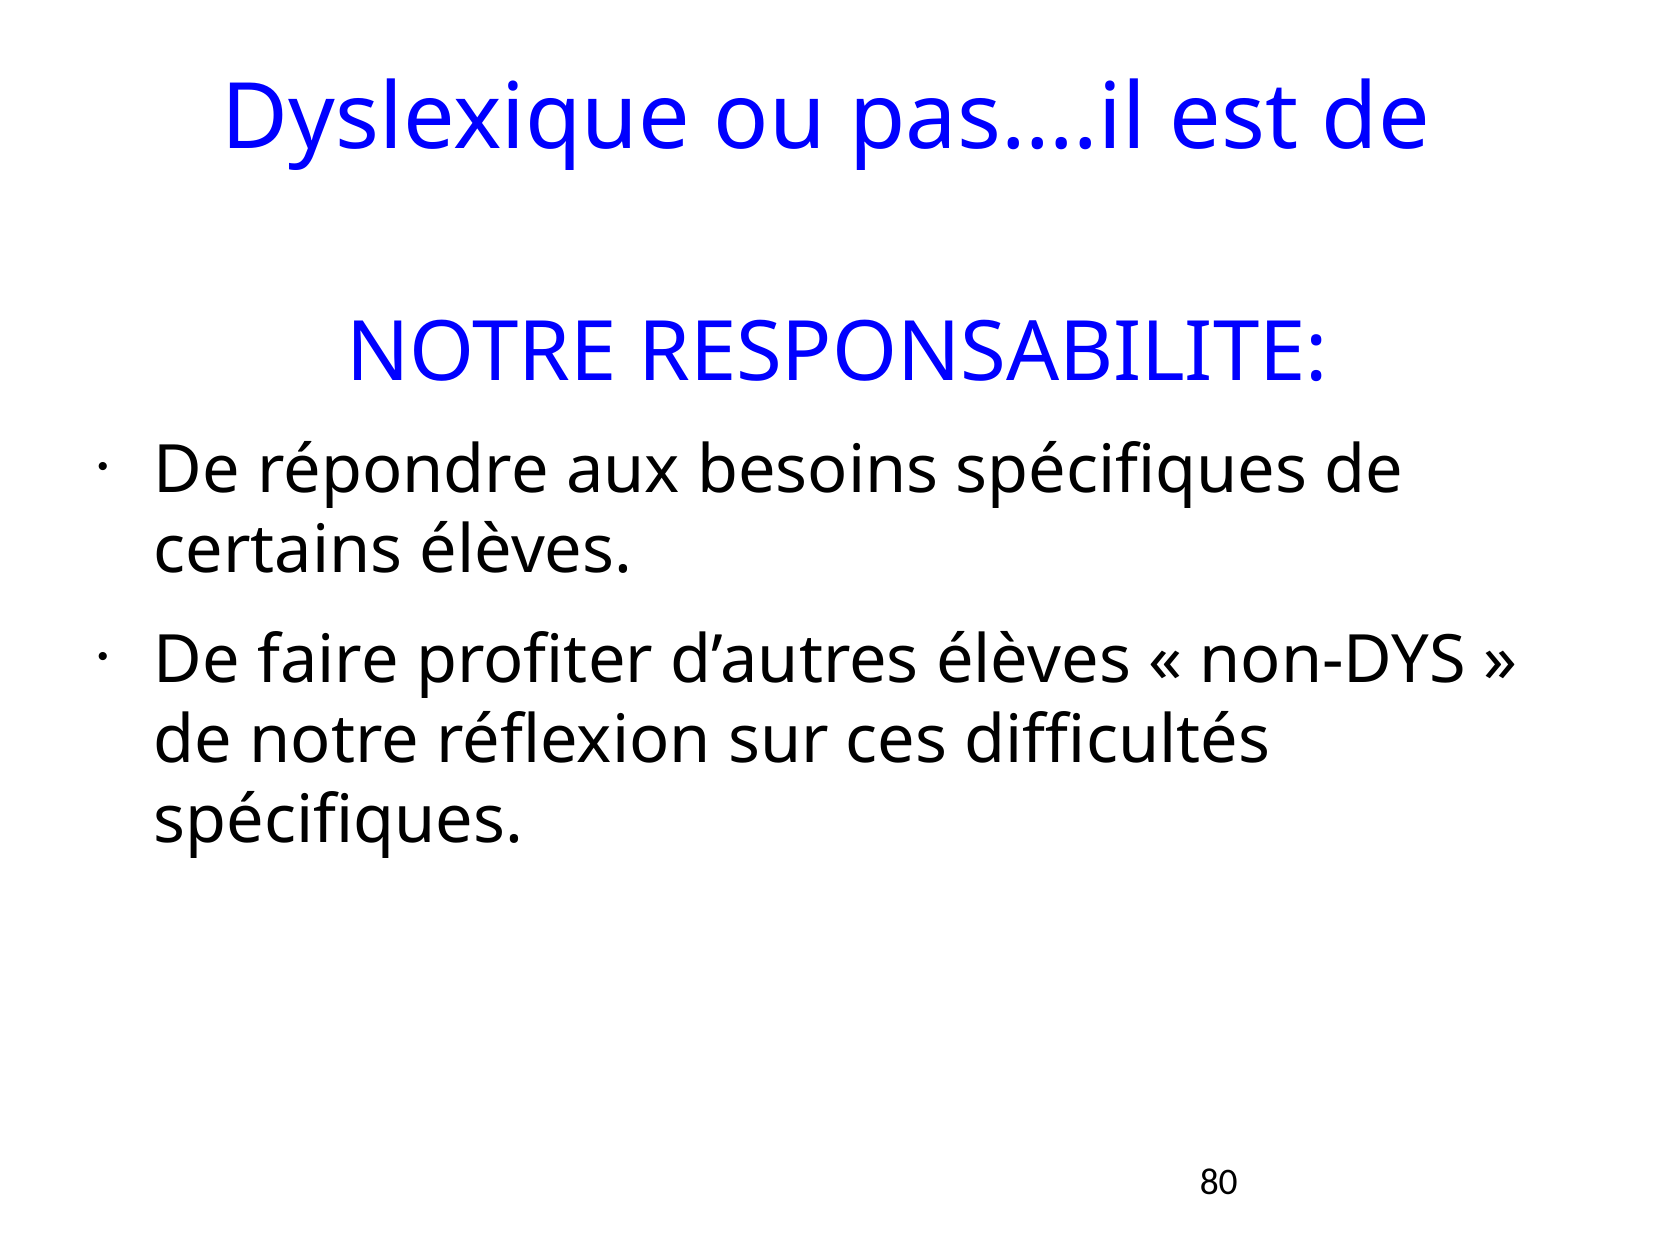

# Dyslexique ou pas….il est de
 NOTRE RESPONSABILITE:
De répondre aux besoins spécifiques de certains élèves.
De faire profiter d’autres élèves « non-DYS » de notre réflexion sur ces difficultés spécifiques.